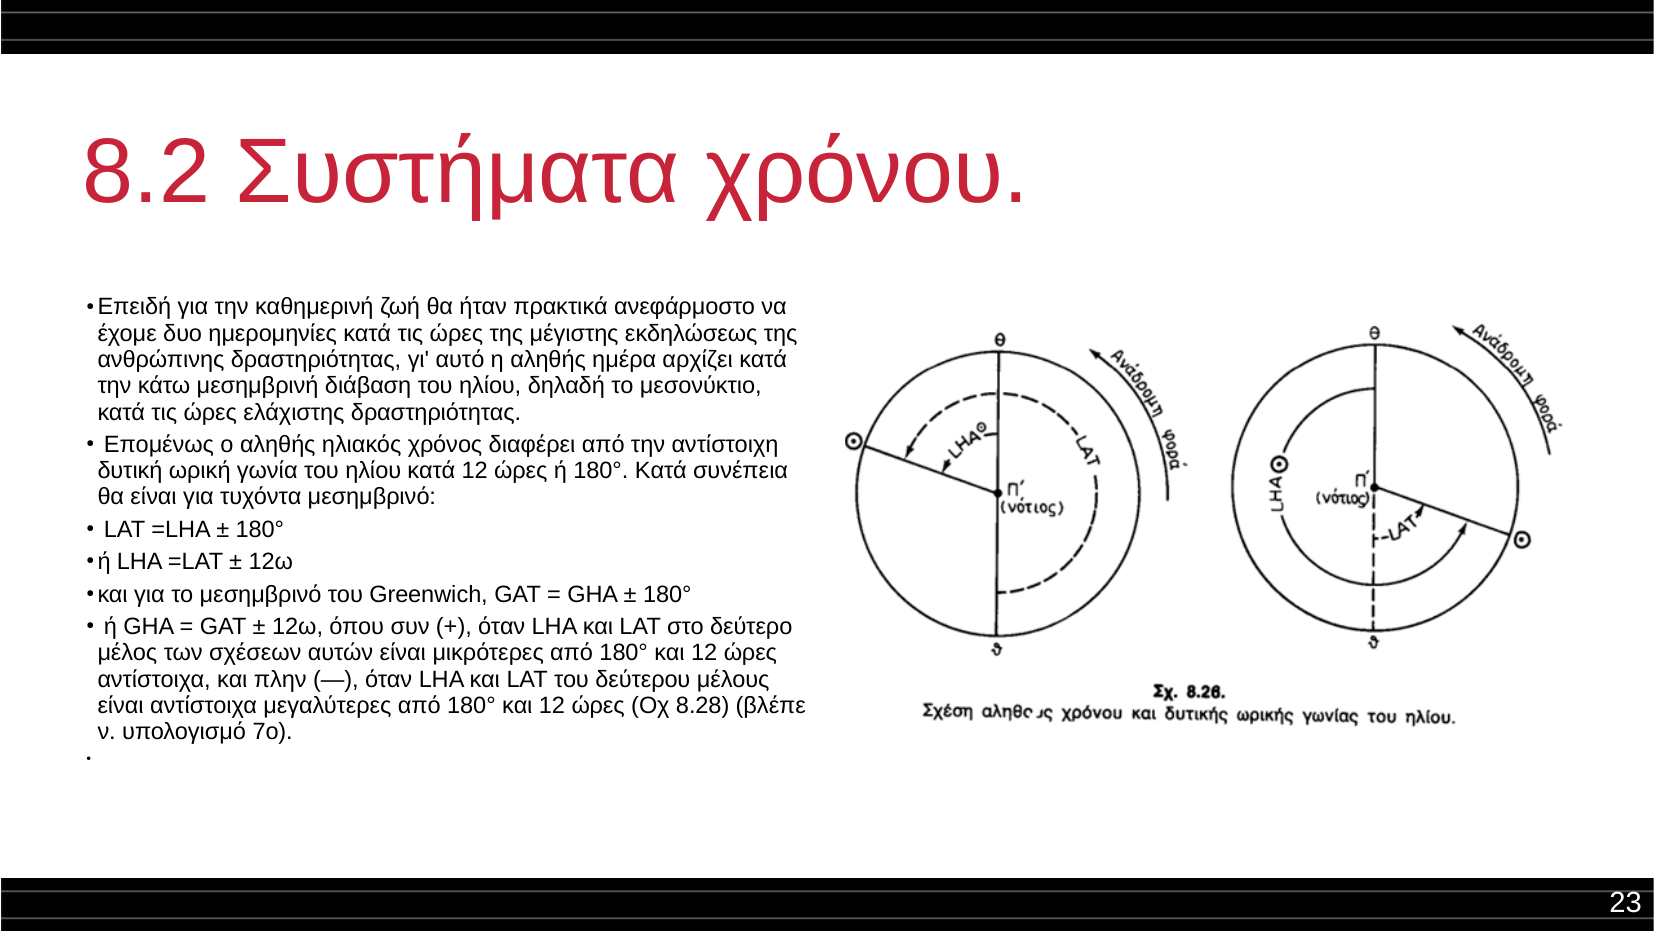

# 8.2 Συστήματα χρόνου.
Επειδή για την καθημερινή ζωή θα ήταν πρακτικά ανεφάρμοστο να έχομε δυο ημερομηνίες κατά τις ώρες της μέγιστης εκδηλώσεως της ανθρώπινης δραστηριότητας, γι' αυτό η αληθής ημέρα αρχίζει κατά την κάτω μεσημβρινή διάβαση του ηλίου, δηλαδή το μεσονύκτιο, κατά τις ώρες ελάχιστης δραστηριότητας.
 Επομένως ο αληθής ηλιακός χρόνος διαφέρει από την αντίστοιχη δυτική ωρική γωνία του ηλίου κατά 12 ώρες ή 180°. Κατά συνέπεια θα είναι για τυχόντα μεσημβρινό:
 LΑΤ =LΗΑ ± 180°
ή LΗΑ =LΑΤ ± 12ω
και για το μεσημβρινό του Greenwich, GAT = GHA ± 180°
 ή GHA = GAT ± 12ω, όπου συν (+), όταν LΗΑ και LΑΤ στο δεύτερο μέλος των σχέσεων αυτών είναι μικρότερες από 180° και 12 ώρες αντίστοιχα, και πλην (—), όταν LΗΑ και LΑΤ του δεύτερου μέλους είναι αντίστοιχα μεγαλύτερες από 180° και 12 ώρες (Οχ 8.28) (βλέπε ν. υπολογισμό 7ο).